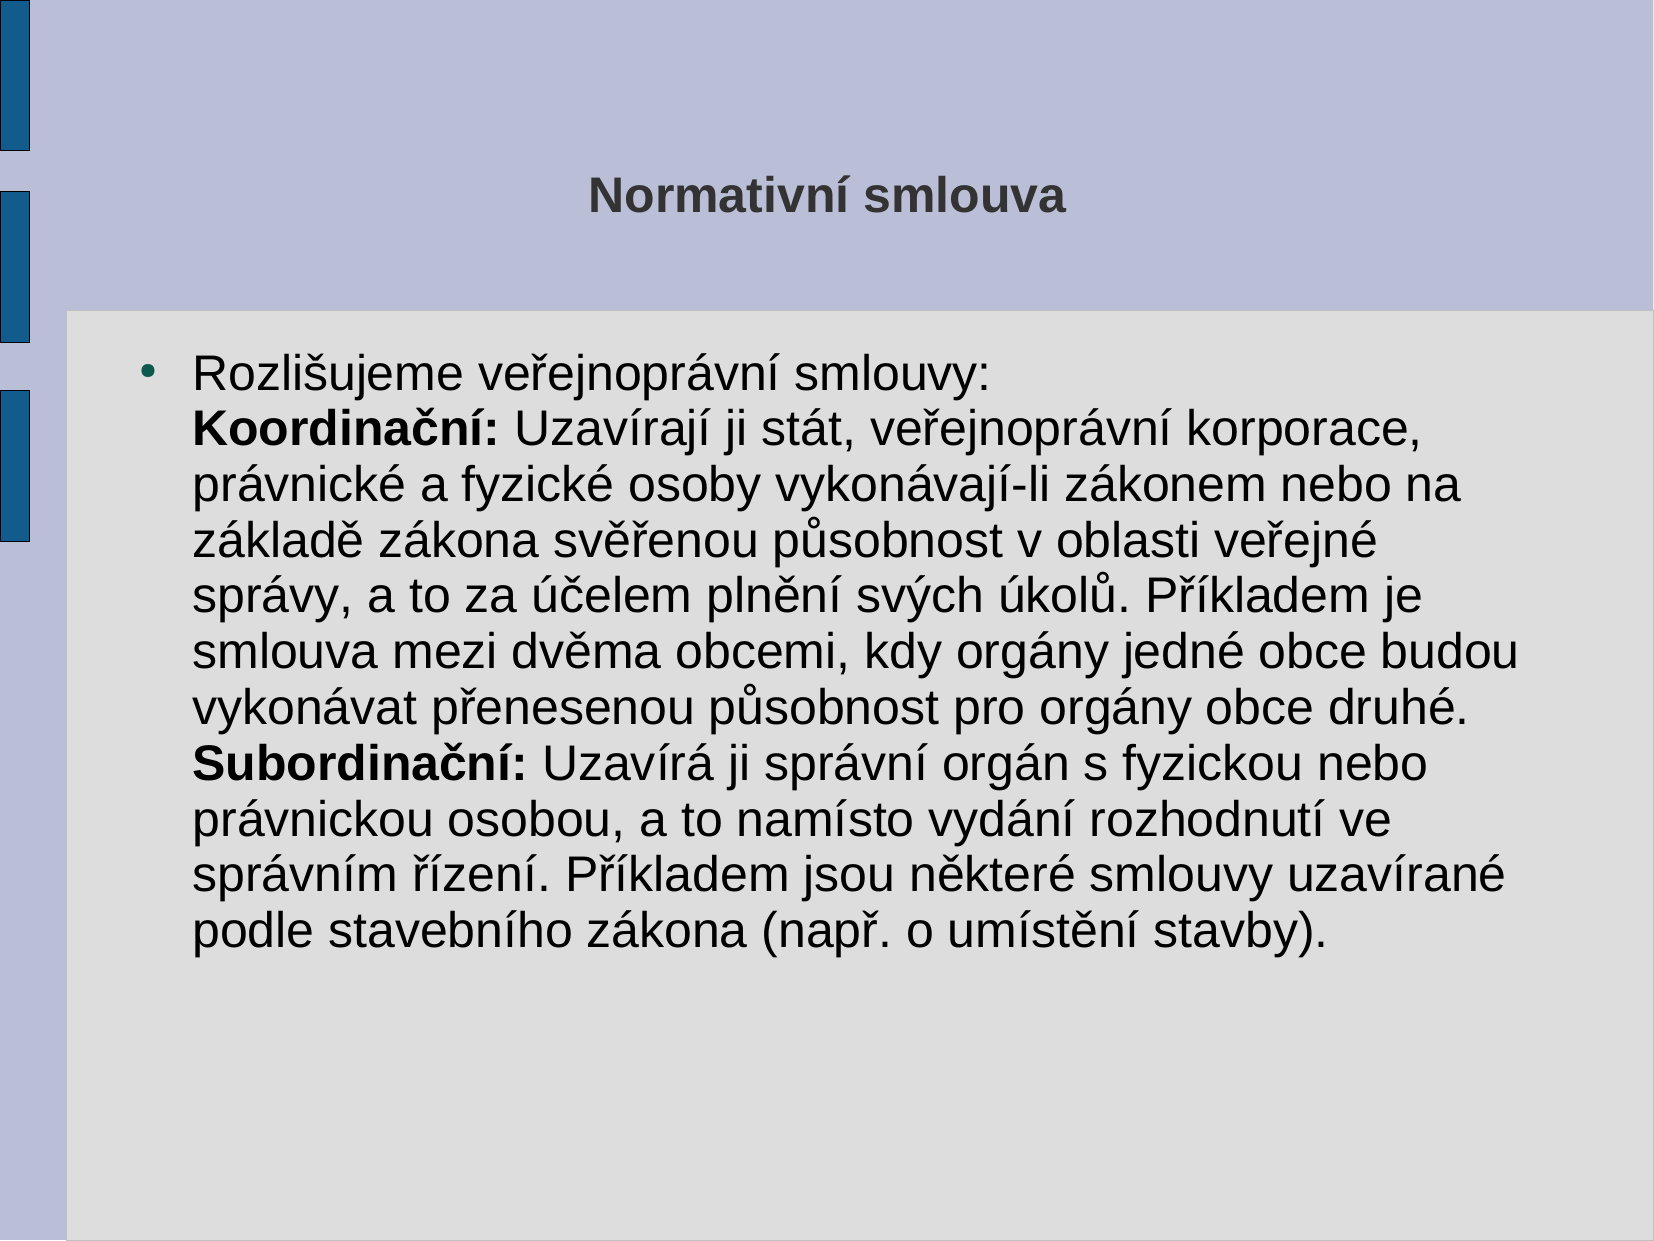

# Normativní smlouva
Rozlišujeme veřejnoprávní smlouvy:
Koordinační: Uzavírají ji stát, veřejnoprávní korporace, právnické a fyzické osoby vykonávají-li zákonem nebo na základě zákona svěřenou působnost v oblasti veřejné správy, a to za účelem plnění svých úkolů. Příkladem je smlouva mezi dvěma obcemi, kdy orgány jedné obce budou vykonávat přenesenou působnost pro orgány obce druhé.
Subordinační: Uzavírá ji správní orgán s fyzickou nebo právnickou osobou, a to namísto vydání rozhodnutí ve správním řízení. Příkladem jsou některé smlouvy uzavírané podle stavebního zákona (např. o umístění stavby).